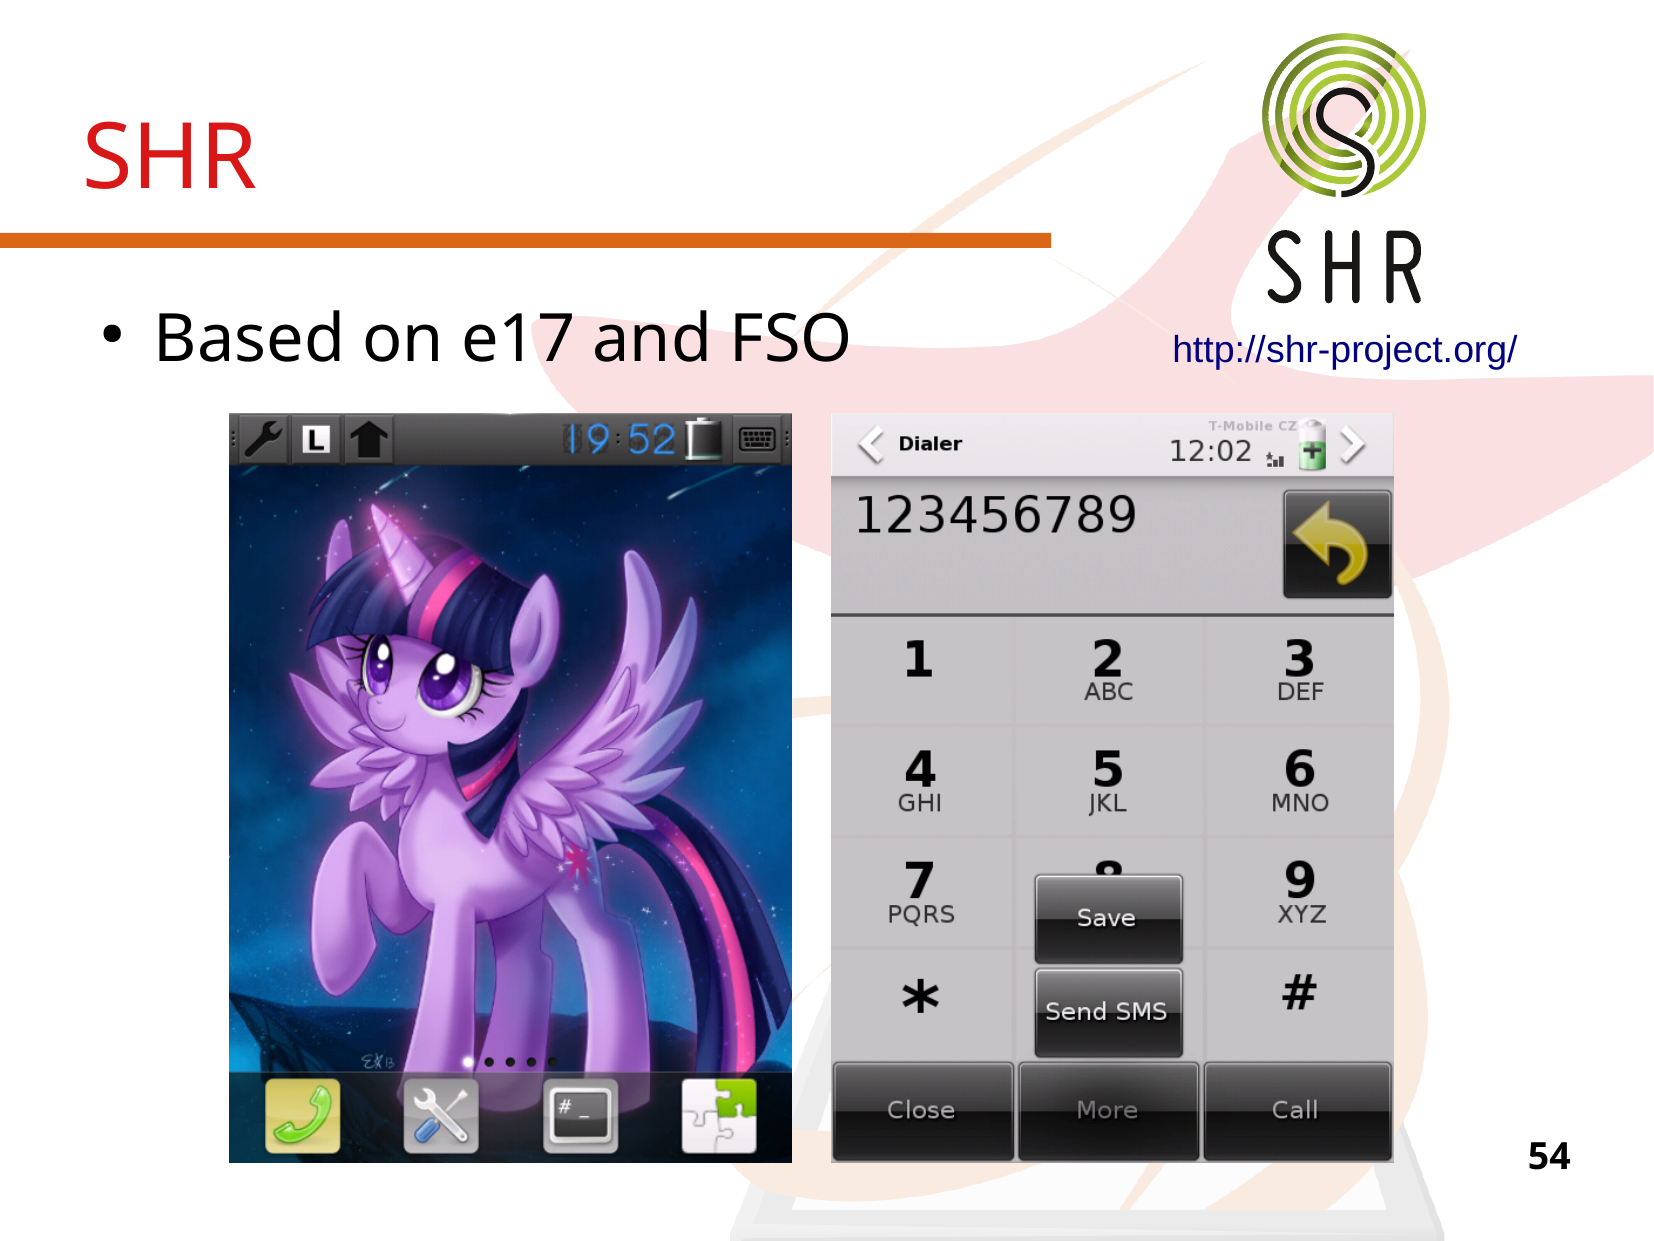

# SHR
Based on e17 and FSO
http://shr-project.org/
54